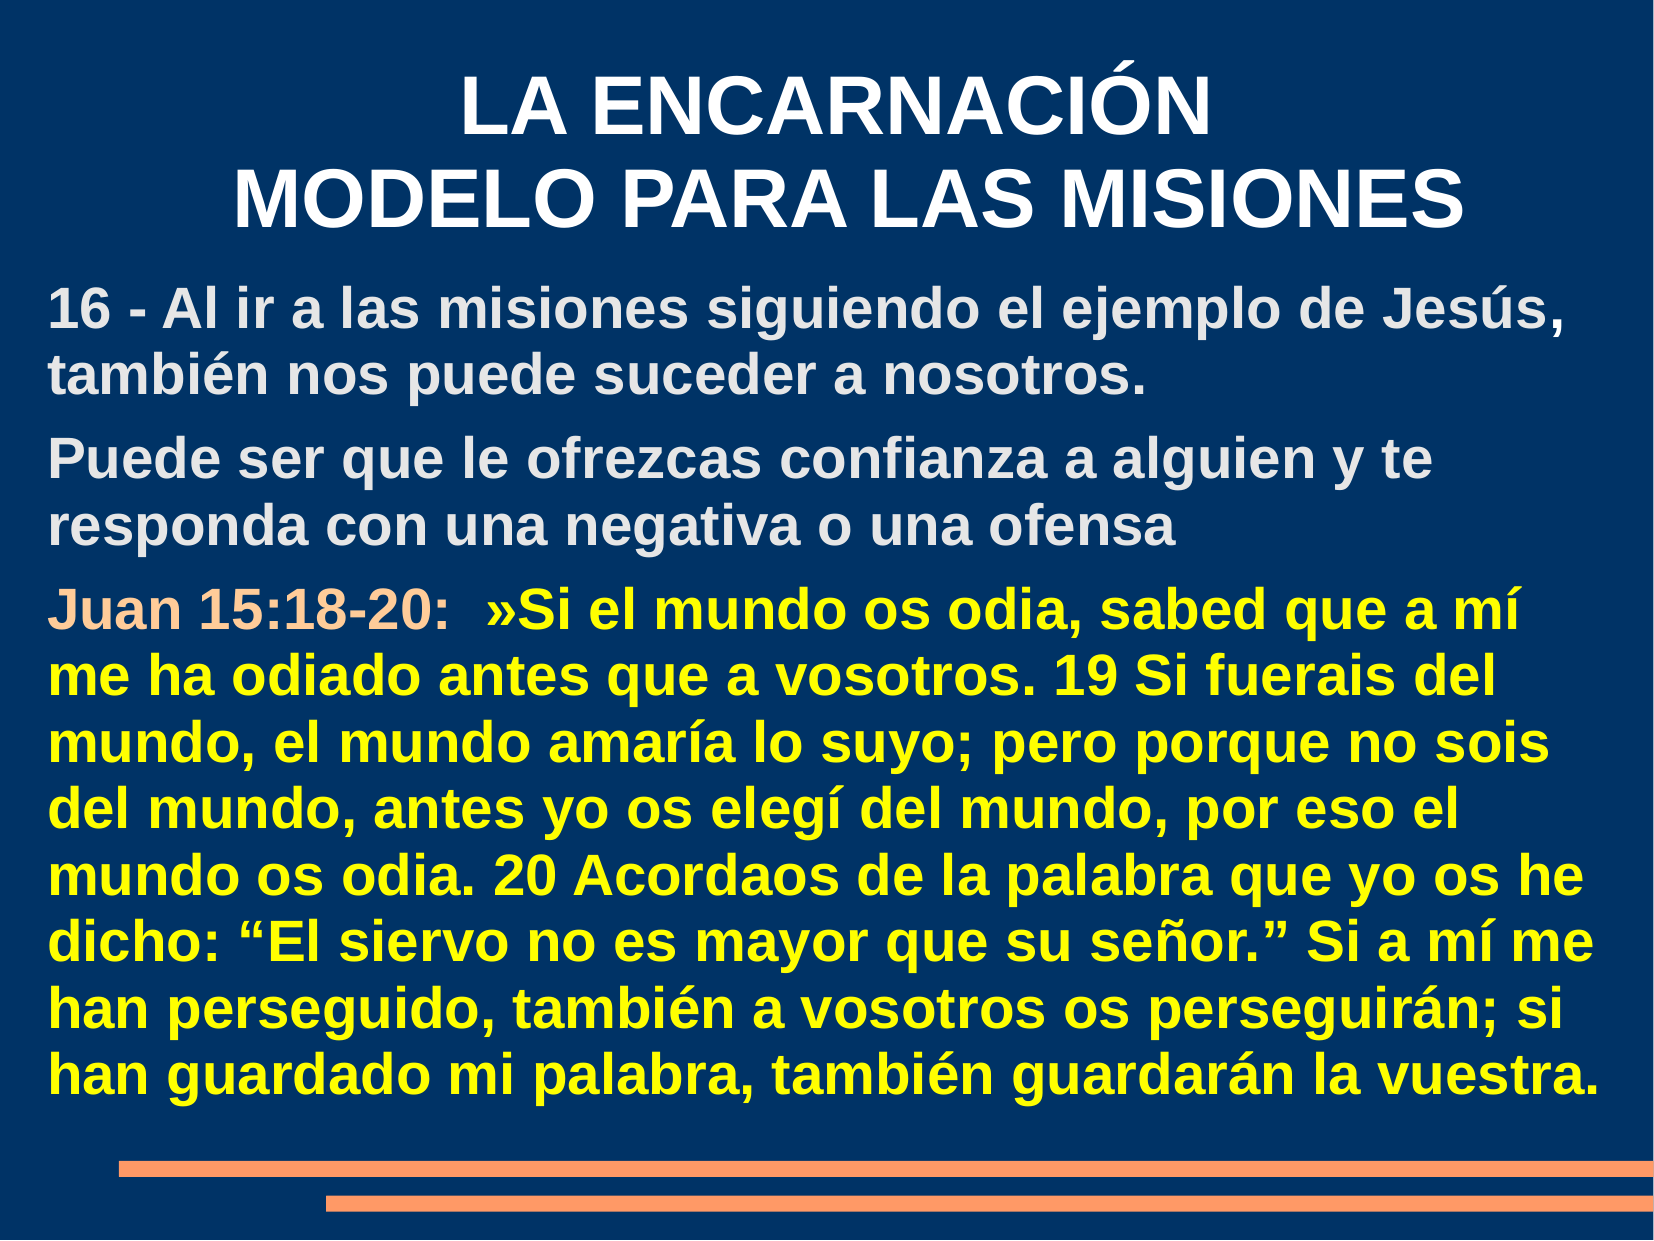

# LA ENCARNACIÓN MODELO PARA LAS MISIONES
16 - Al ir a las misiones siguiendo el ejemplo de Jesús, también nos puede suceder a nosotros.
Puede ser que le ofrezcas confianza a alguien y te responda con una negativa o una ofensa
Juan 15:18-20: »Si el mundo os odia, sabed que a mí me ha odiado antes que a vosotros. 19 Si fuerais del mundo, el mundo amaría lo suyo; pero porque no sois del mundo, antes yo os elegí del mundo, por eso el mundo os odia. 20 Acordaos de la palabra que yo os he dicho: “El siervo no es mayor que su señor.” Si a mí me han perseguido, también a vosotros os perseguirán; si han guardado mi palabra, también guardarán la vuestra.